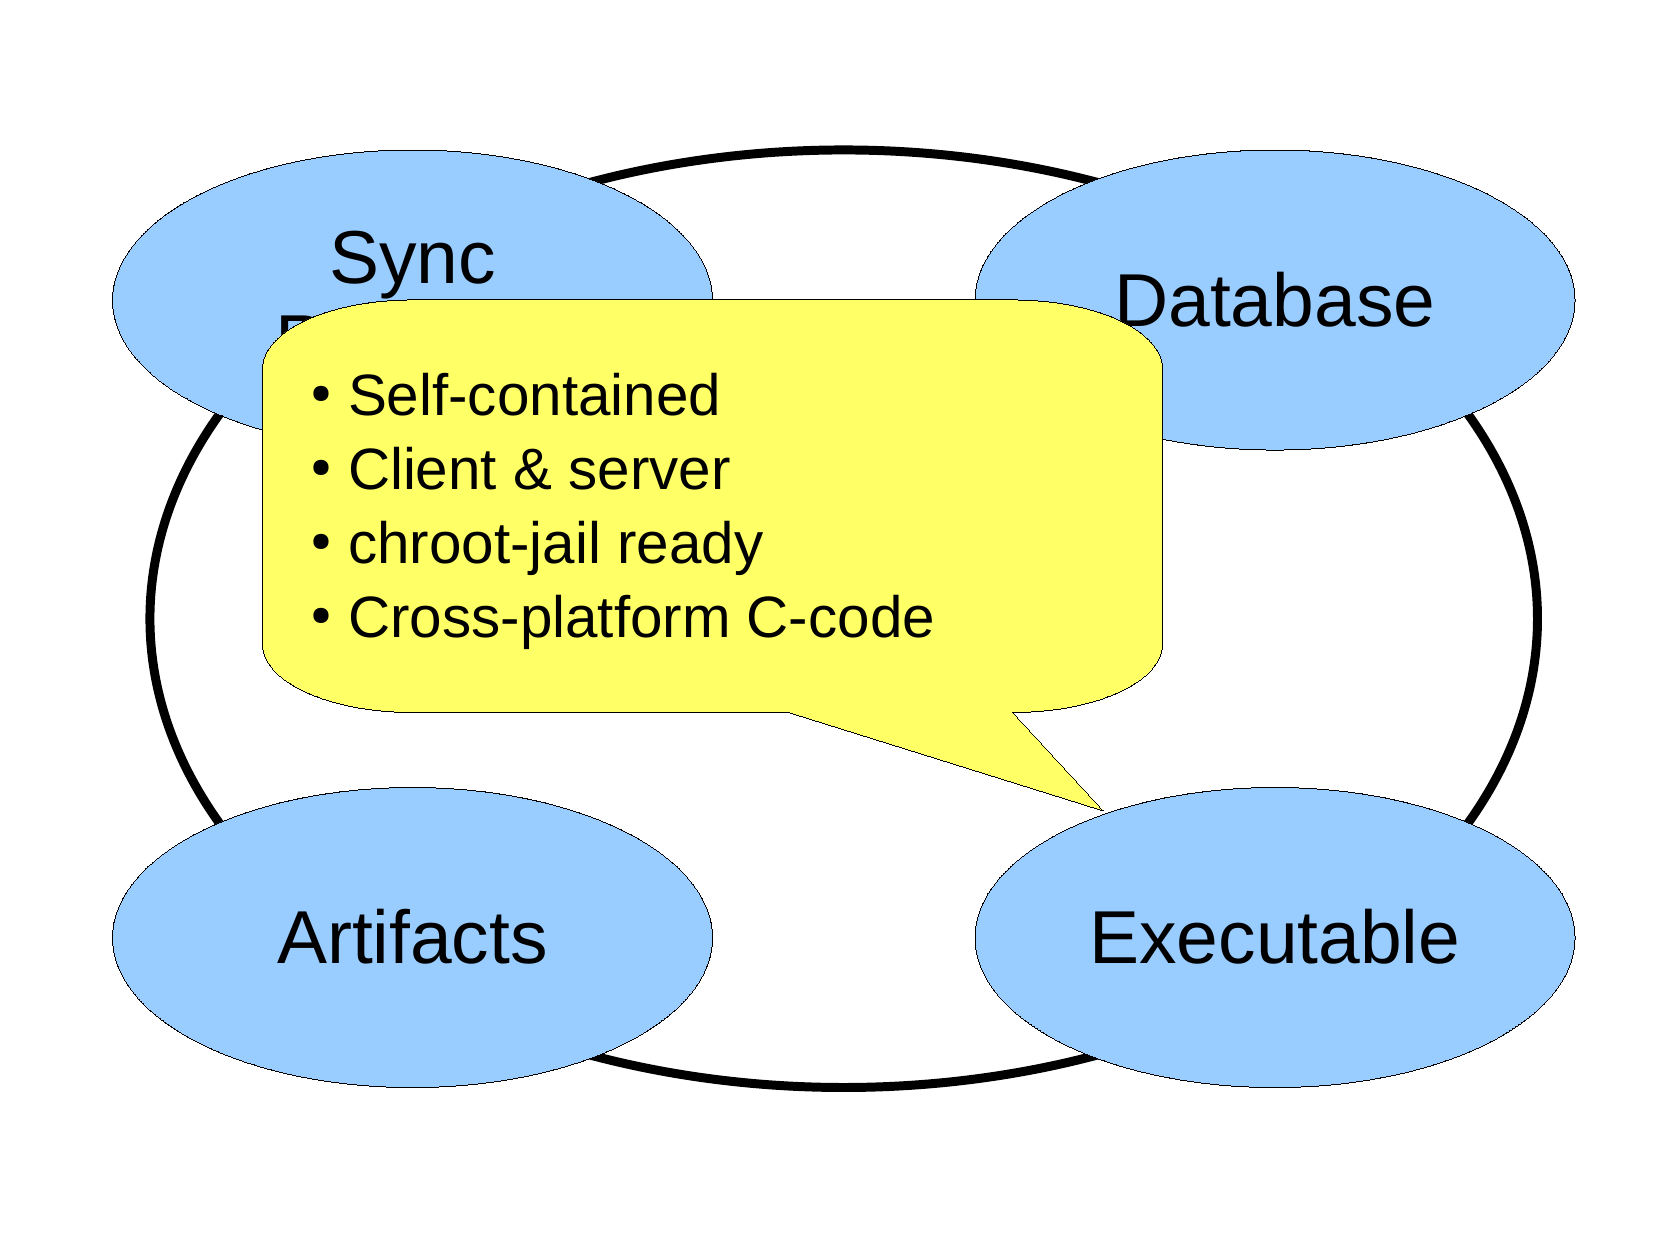

Sync
Protocol
Database
Self-contained
Client & server
chroot-jail ready
Cross-platform C-code
Artifacts
Executable